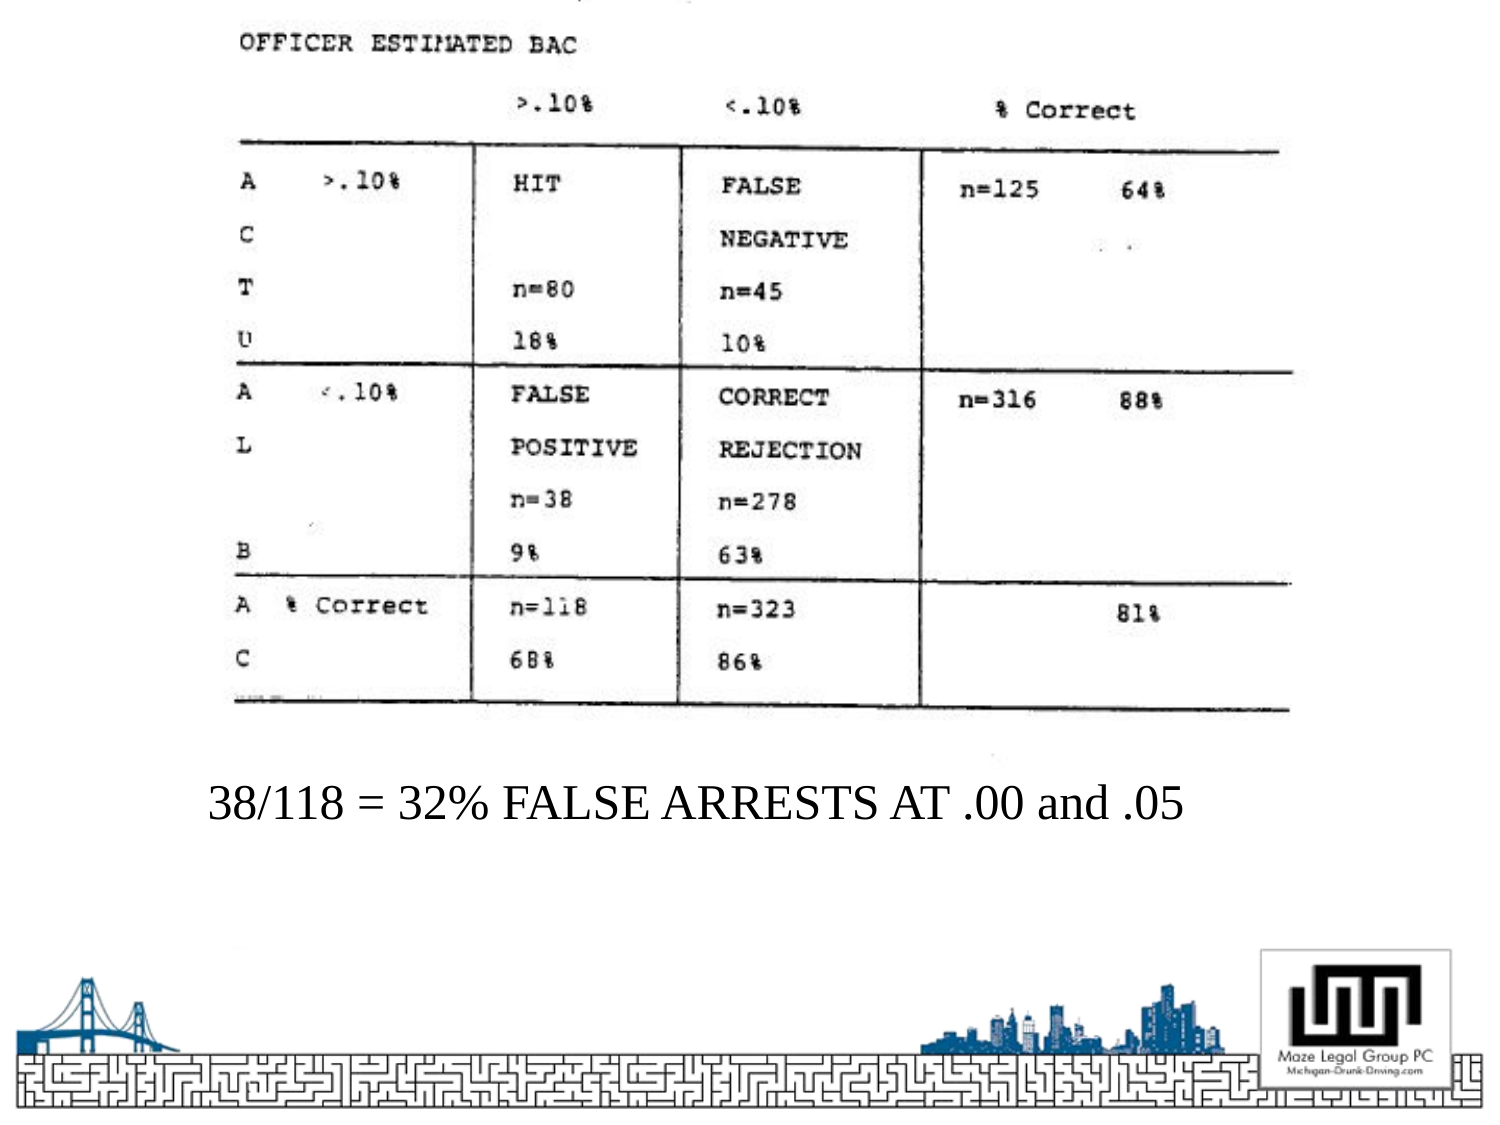

38/118 = 32% FALSE ARRESTS AT .00 and .05